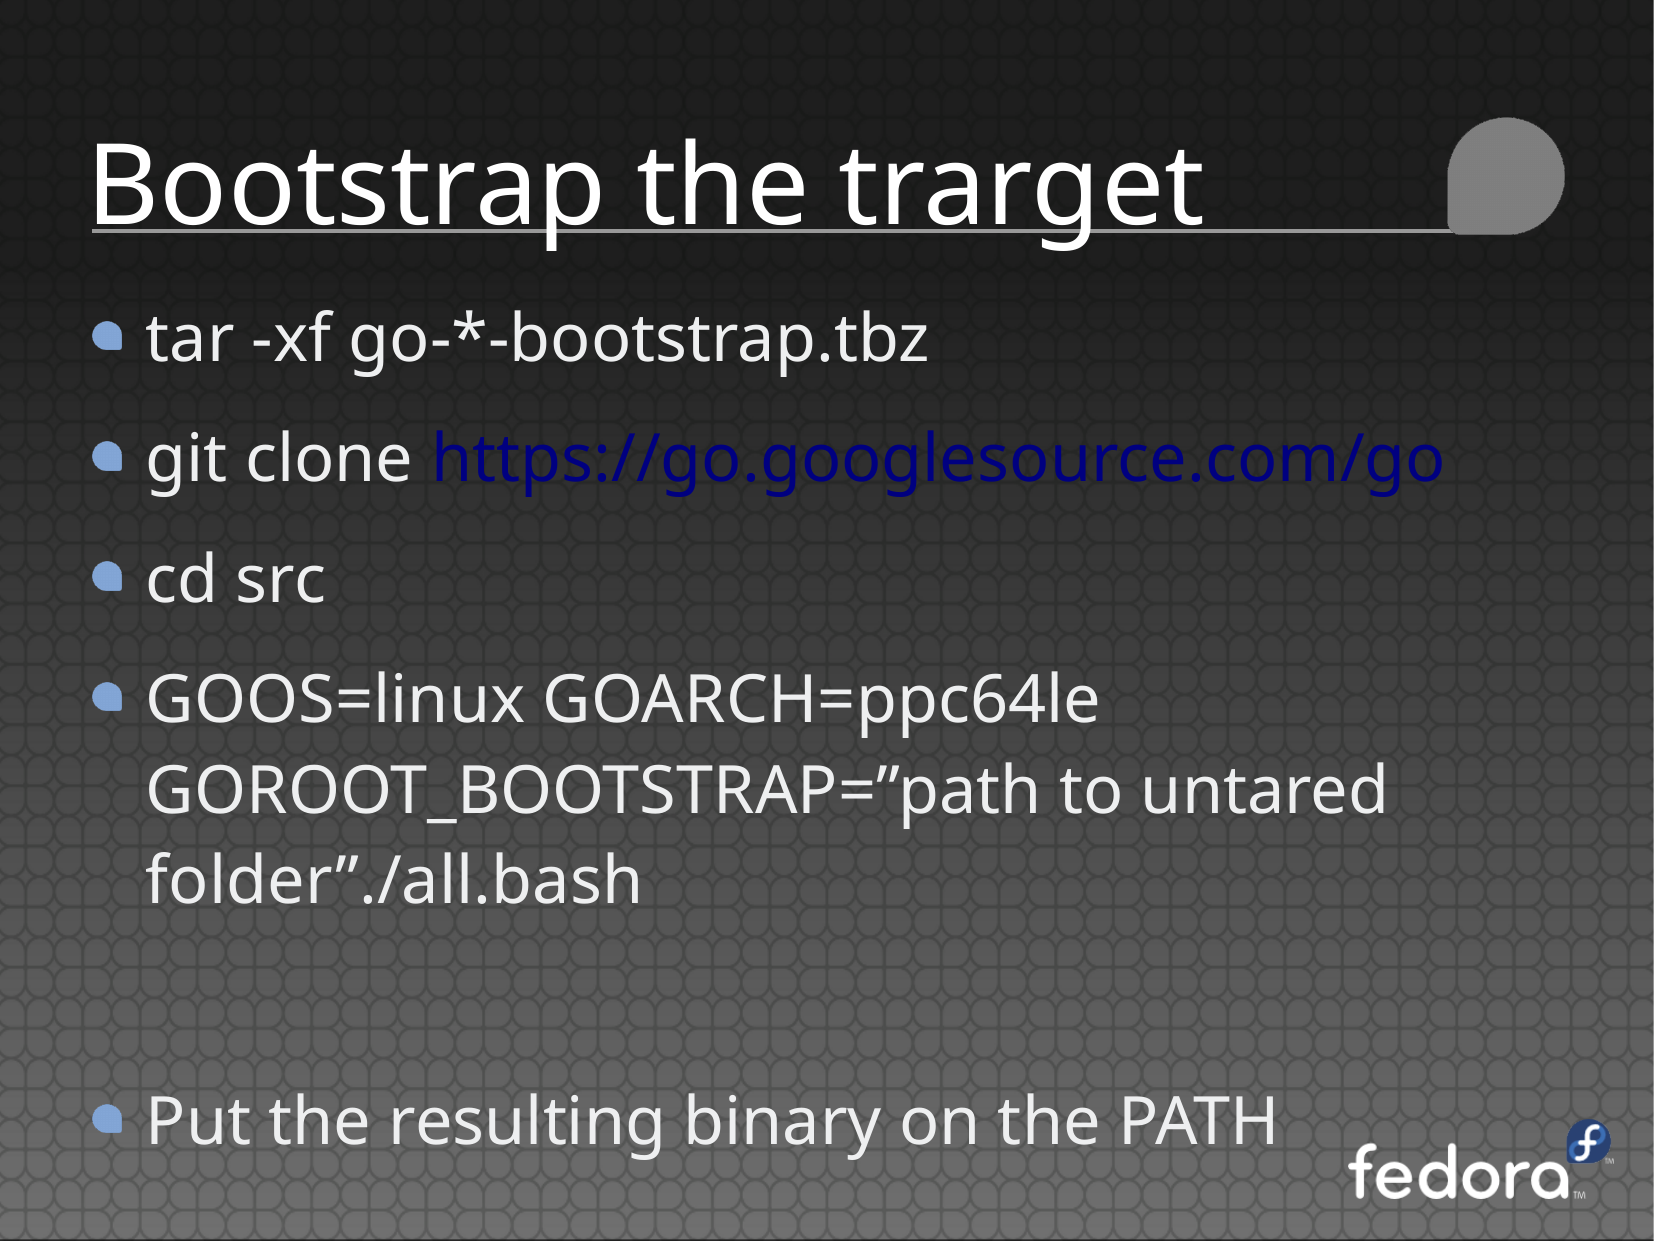

# Bootstrap the trarget
tar -xf go-*-bootstrap.tbz
git clone https://go.googlesource.com/go
cd src
GOOS=linux GOARCH=ppc64le GOROOT_BOOTSTRAP=”path to untared folder”./all.bash
Put the resulting binary on the PATH